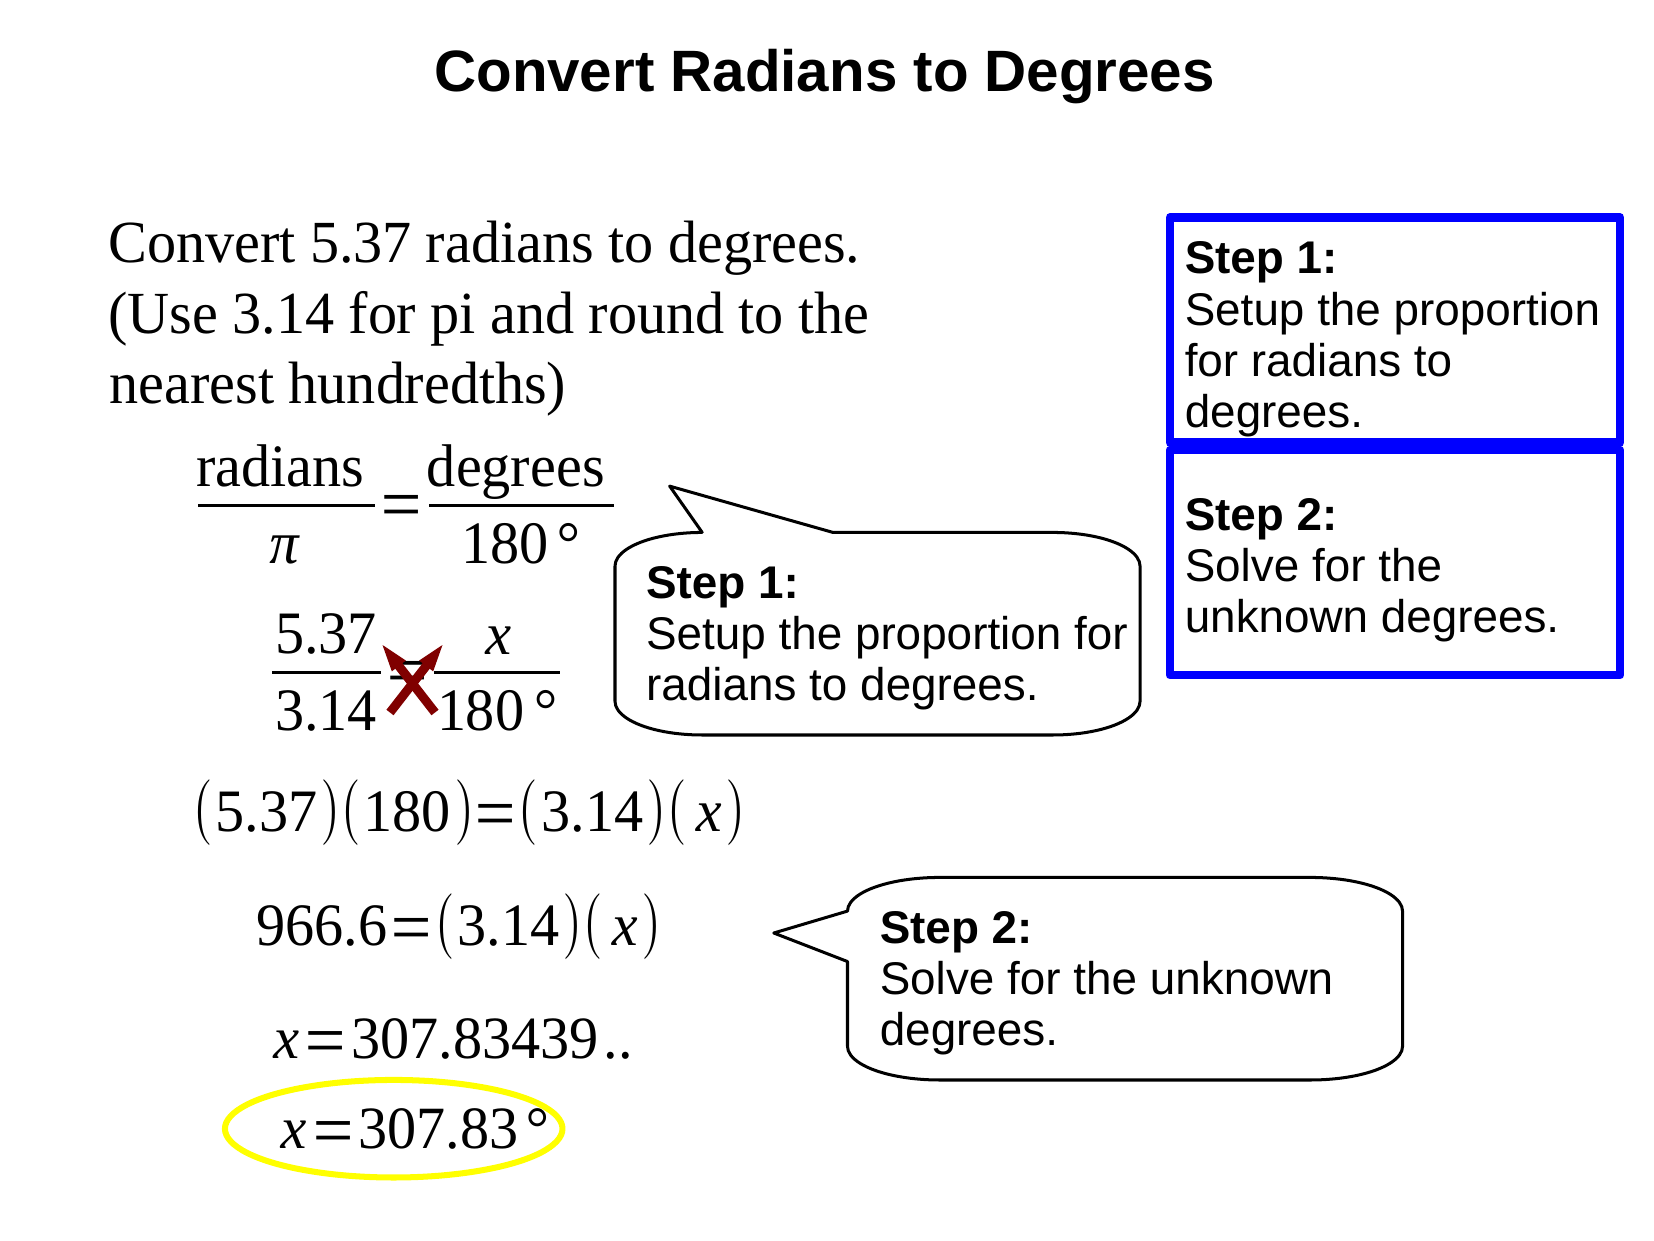

Convert Radians to Degrees
Step 1:
Setup the proportion for radians to degrees.
Step 2:
Solve for the unknown degrees.
Step 1:
Setup the proportion for
radians to degrees.
Step 2:
Solve for the unknown
degrees.